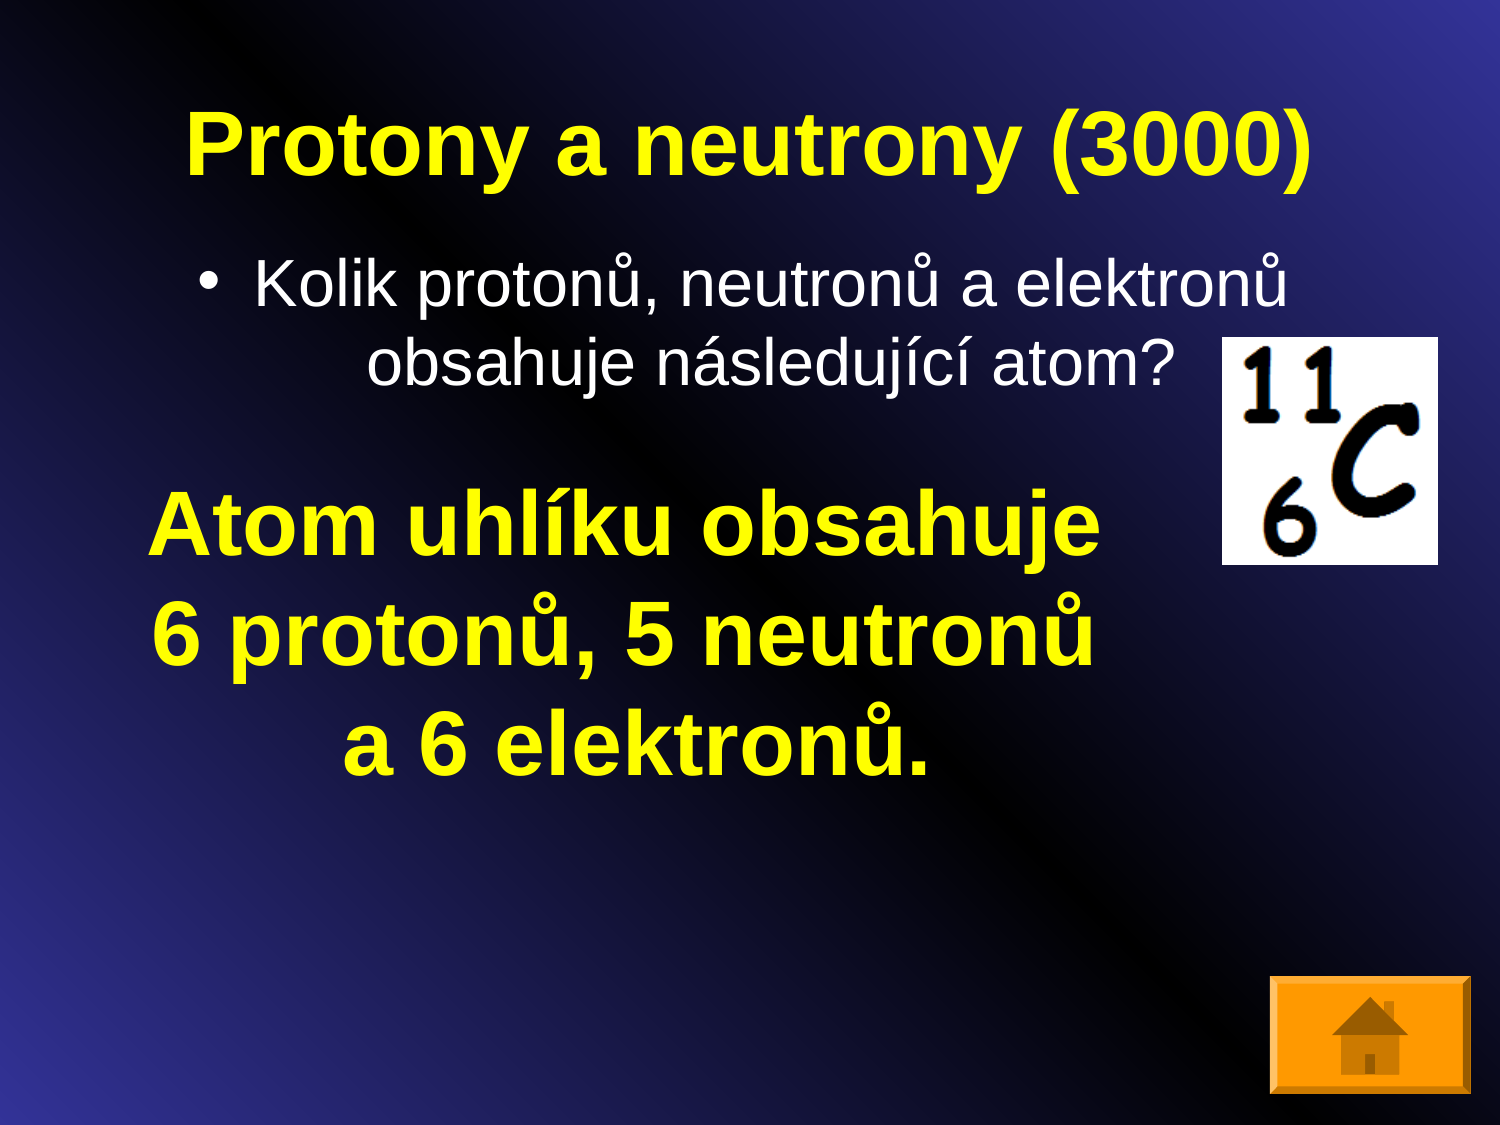

# Protony a neutrony (3000)
Kolik protonů, neutronů a elektronů obsahuje následující atom?
Atom uhlíku obsahuje
6 protonů, 5 neutronů
a 6 elektronů.